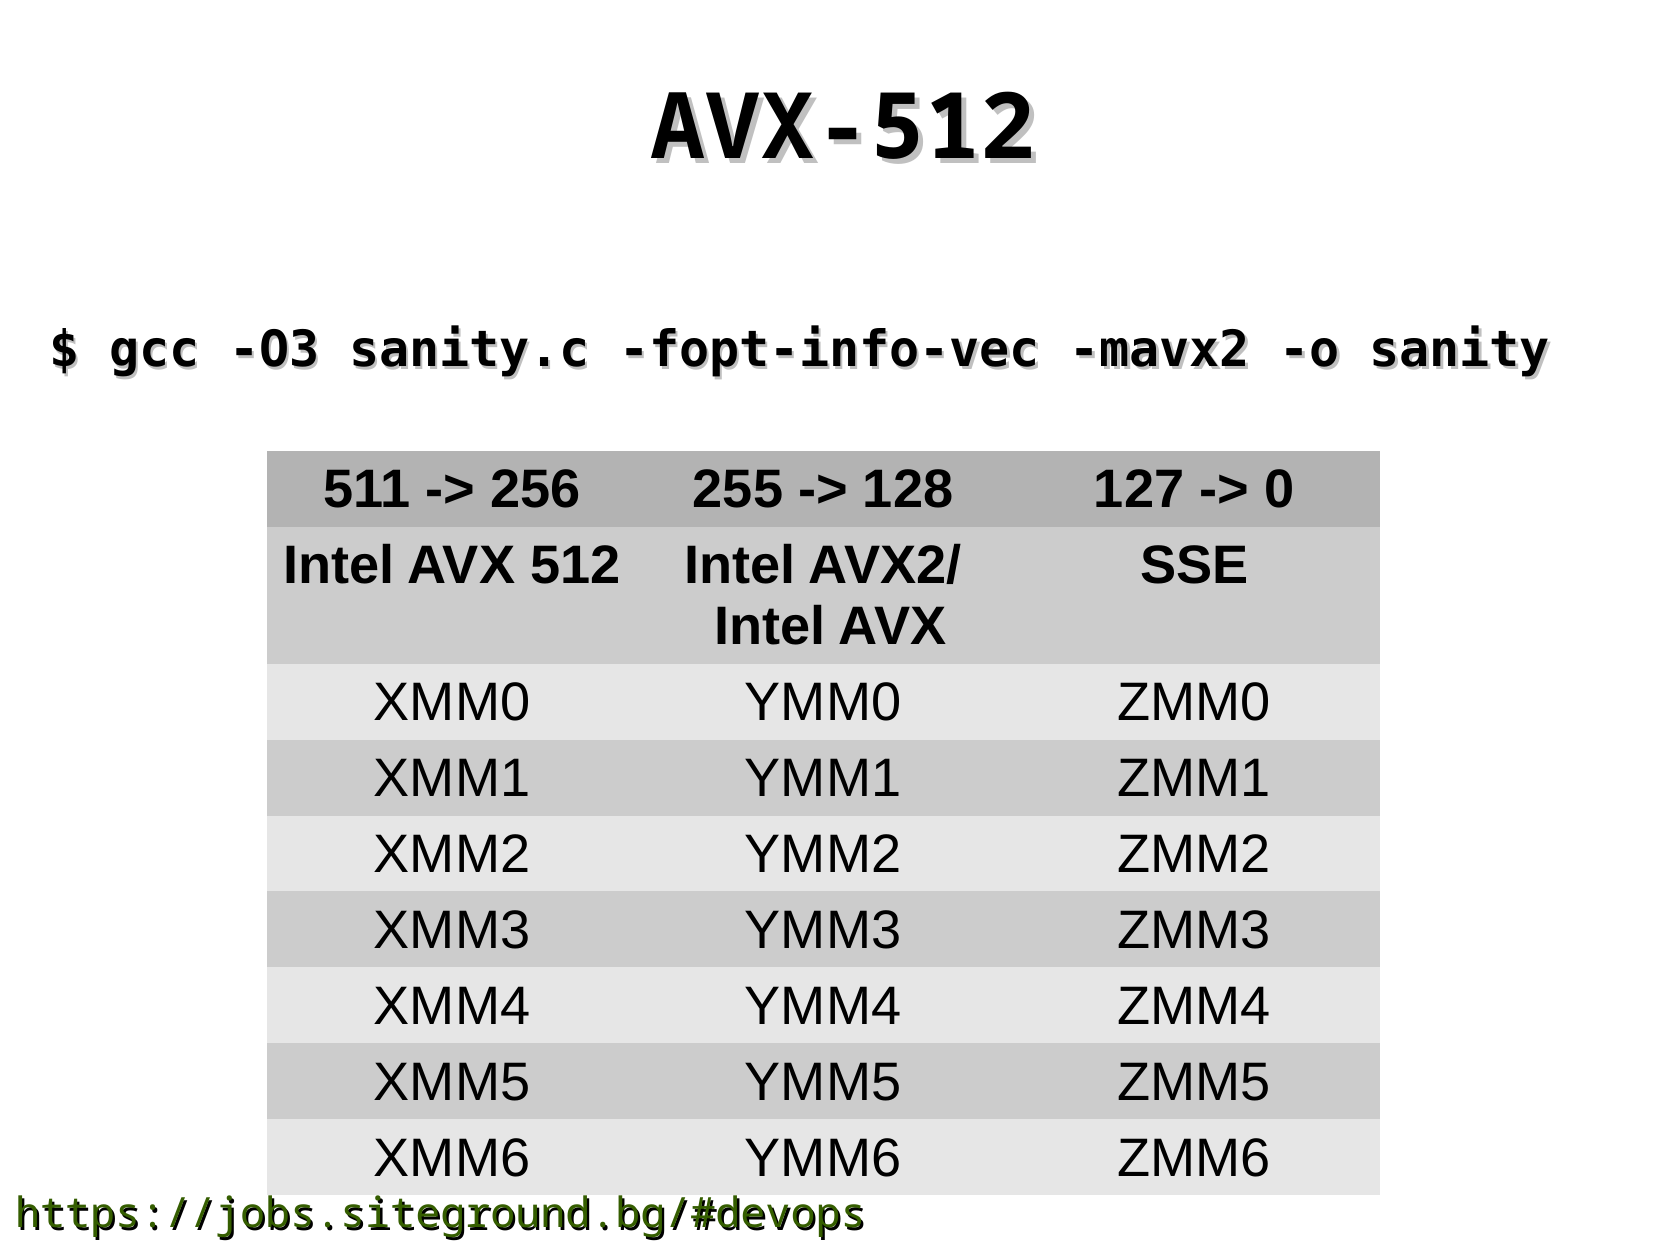

# AVX-512
$ gcc -O3 sanity.c -fopt-info-vec -mavx2 -o sanity
| 511 -> 256 | 255 -> 128 | 127 -> 0 |
| --- | --- | --- |
| Intel AVX 512 | Intel AVX2/ Intel AVX | SSE |
| XMM0 | YMM0 | ZMM0 |
| XMM1 | YMM1 | ZMM1 |
| XMM2 | YMM2 | ZMM2 |
| XMM3 | YMM3 | ZMM3 |
| XMM4 | YMM4 | ZMM4 |
| XMM5 | YMM5 | ZMM5 |
| XMM6 | YMM6 | ZMM6 |
https://jobs.siteground.bg/#devops